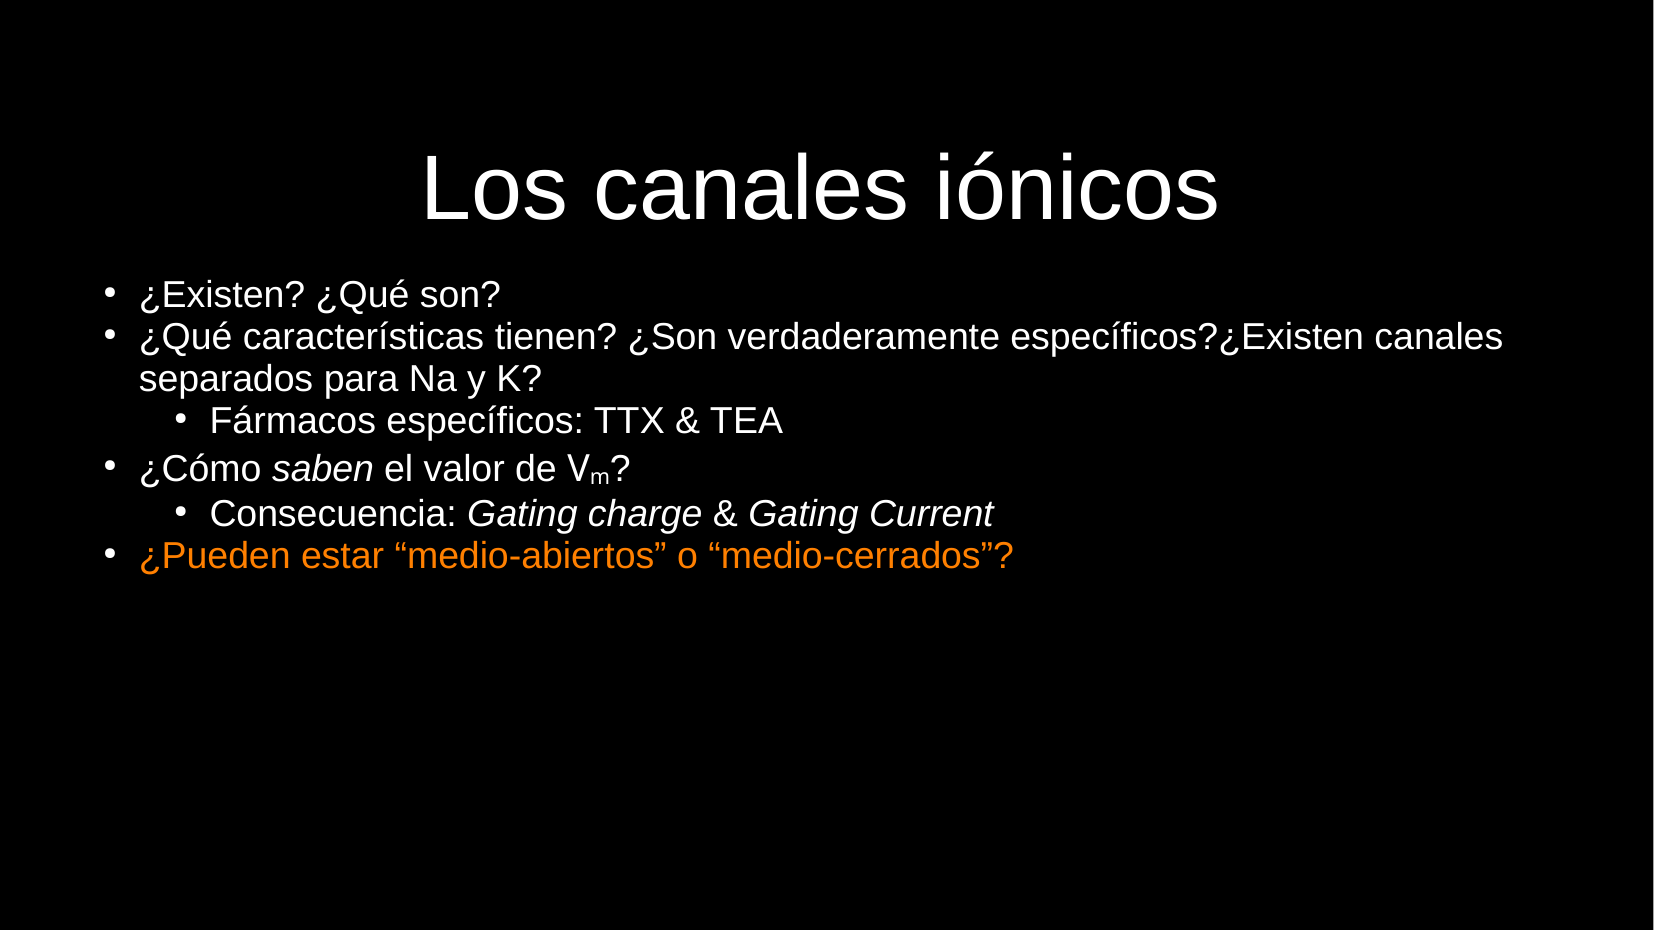

# Los canales iónicos
¿Existen? ¿Qué son?
¿Qué características tienen? ¿Son verdaderamente específicos?¿Existen canales separados para Na y K?
Fármacos específicos: TTX & TEA
¿Cómo saben el valor de Vm?
Consecuencia: Gating charge & Gating Current
¿Pueden estar “medio-abiertos” o “medio-cerrados”?